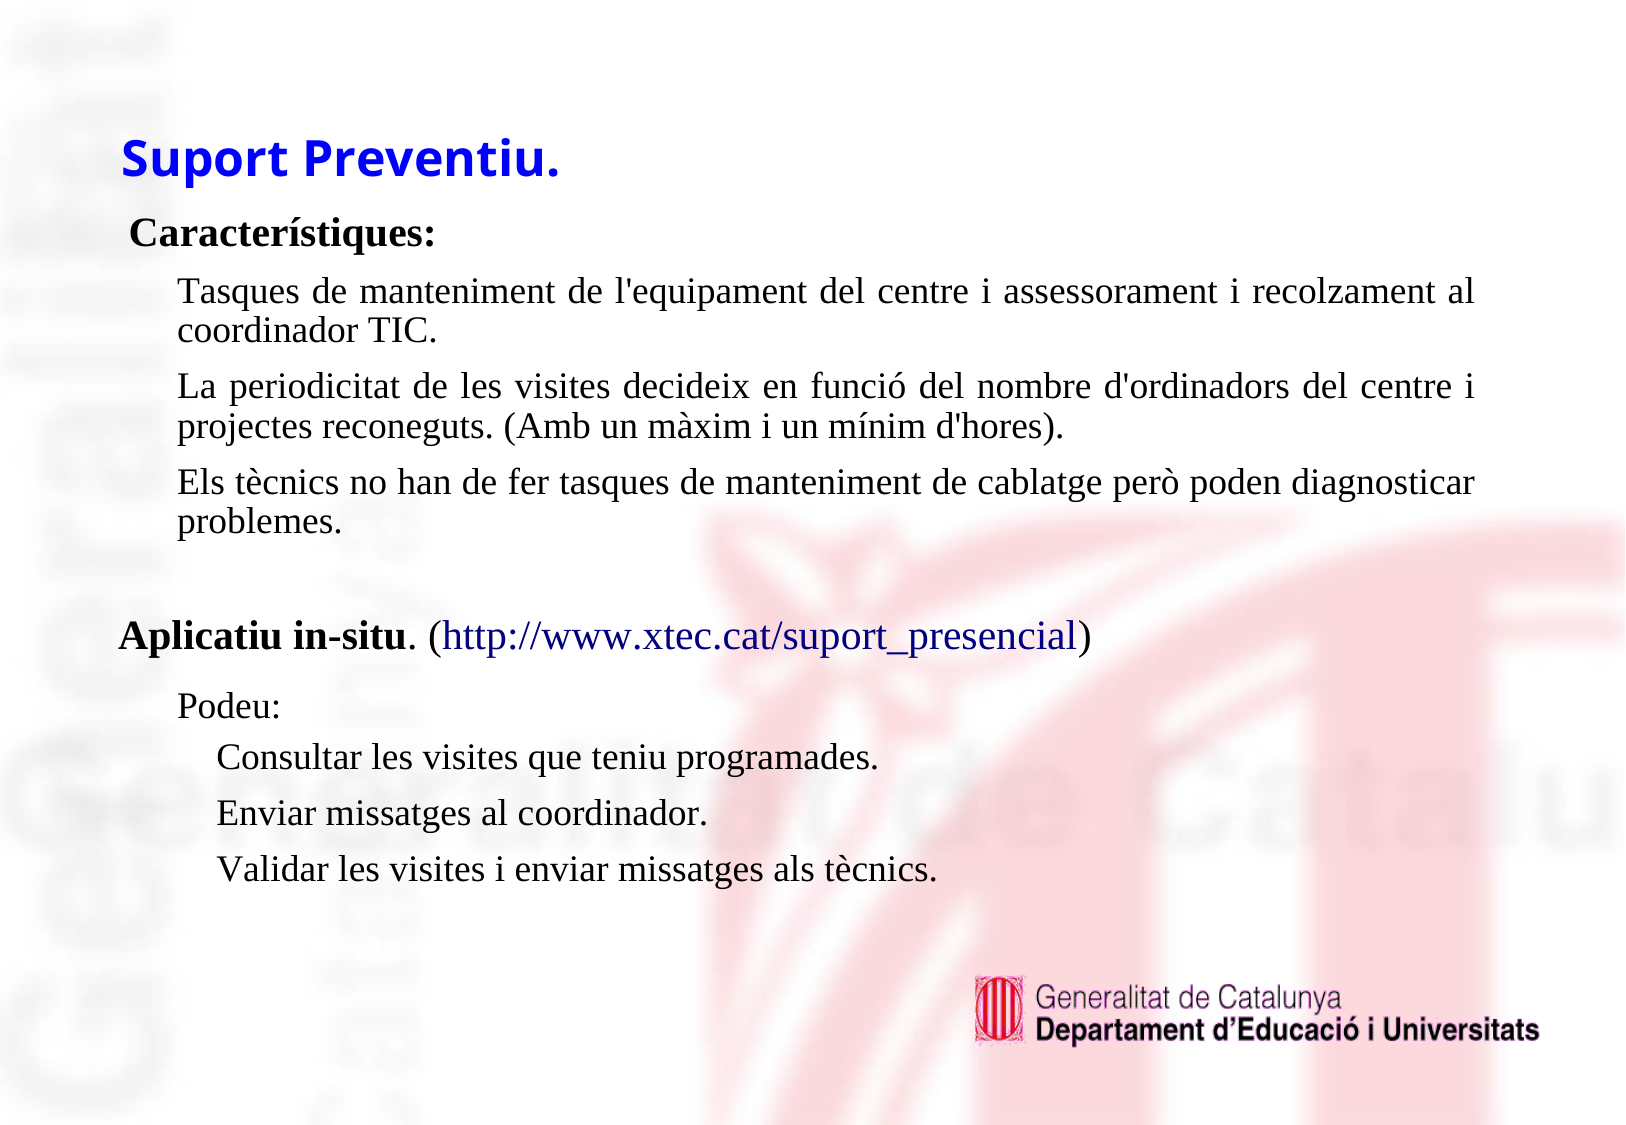

# Suport Preventiu.
 Característiques:
Tasques de manteniment de l'equipament del centre i assessorament i recolzament al coordinador TIC.
La periodicitat de les visites decideix en funció del nombre d'ordinadors del centre i projectes reconeguts. (Amb un màxim i un mínim d'hores).
Els tècnics no han de fer tasques de manteniment de cablatge però poden diagnosticar problemes.
Aplicatiu in-situ. (http://www.xtec.cat/suport_presencial)
Podeu:
 Consultar les visites que teniu programades.
 Enviar missatges al coordinador.
 Validar les visites i enviar missatges als tècnics.